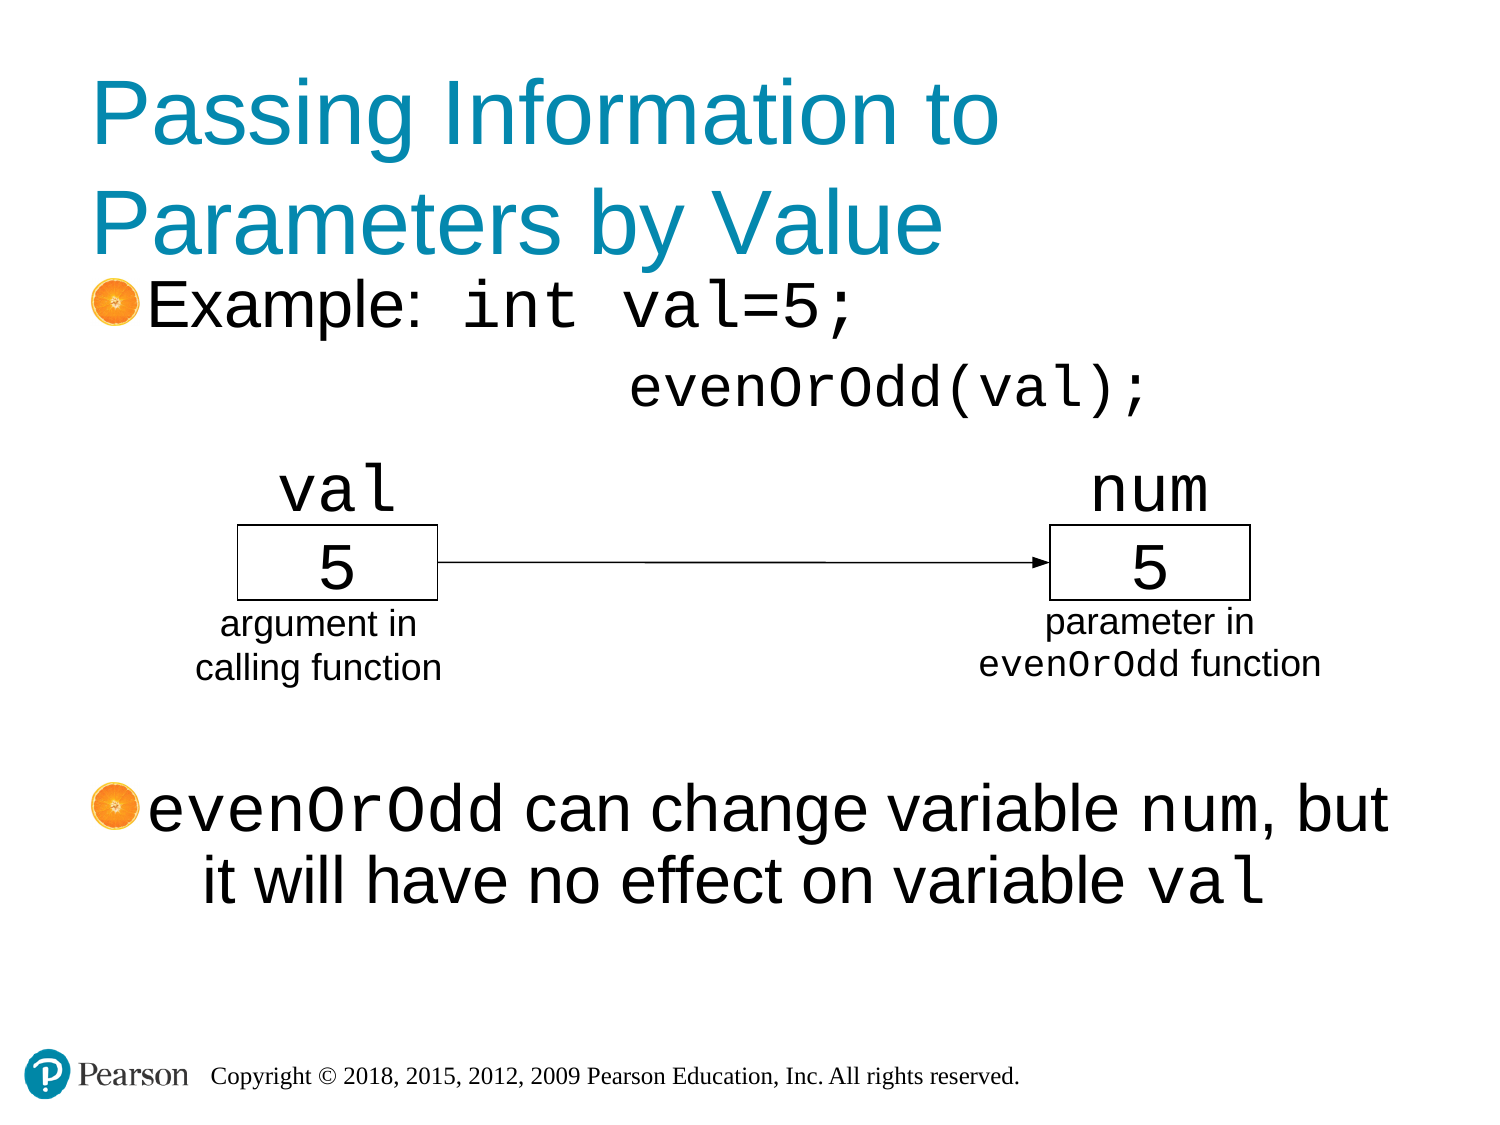

# Passing Information to Parameters by Value
Example: int val=5;
			 evenOrOdd(val);
evenOrOdd can change variable num, but it will have no effect on variable val
val
num
5
5
argument in
calling function
parameter in
evenOrOdd function